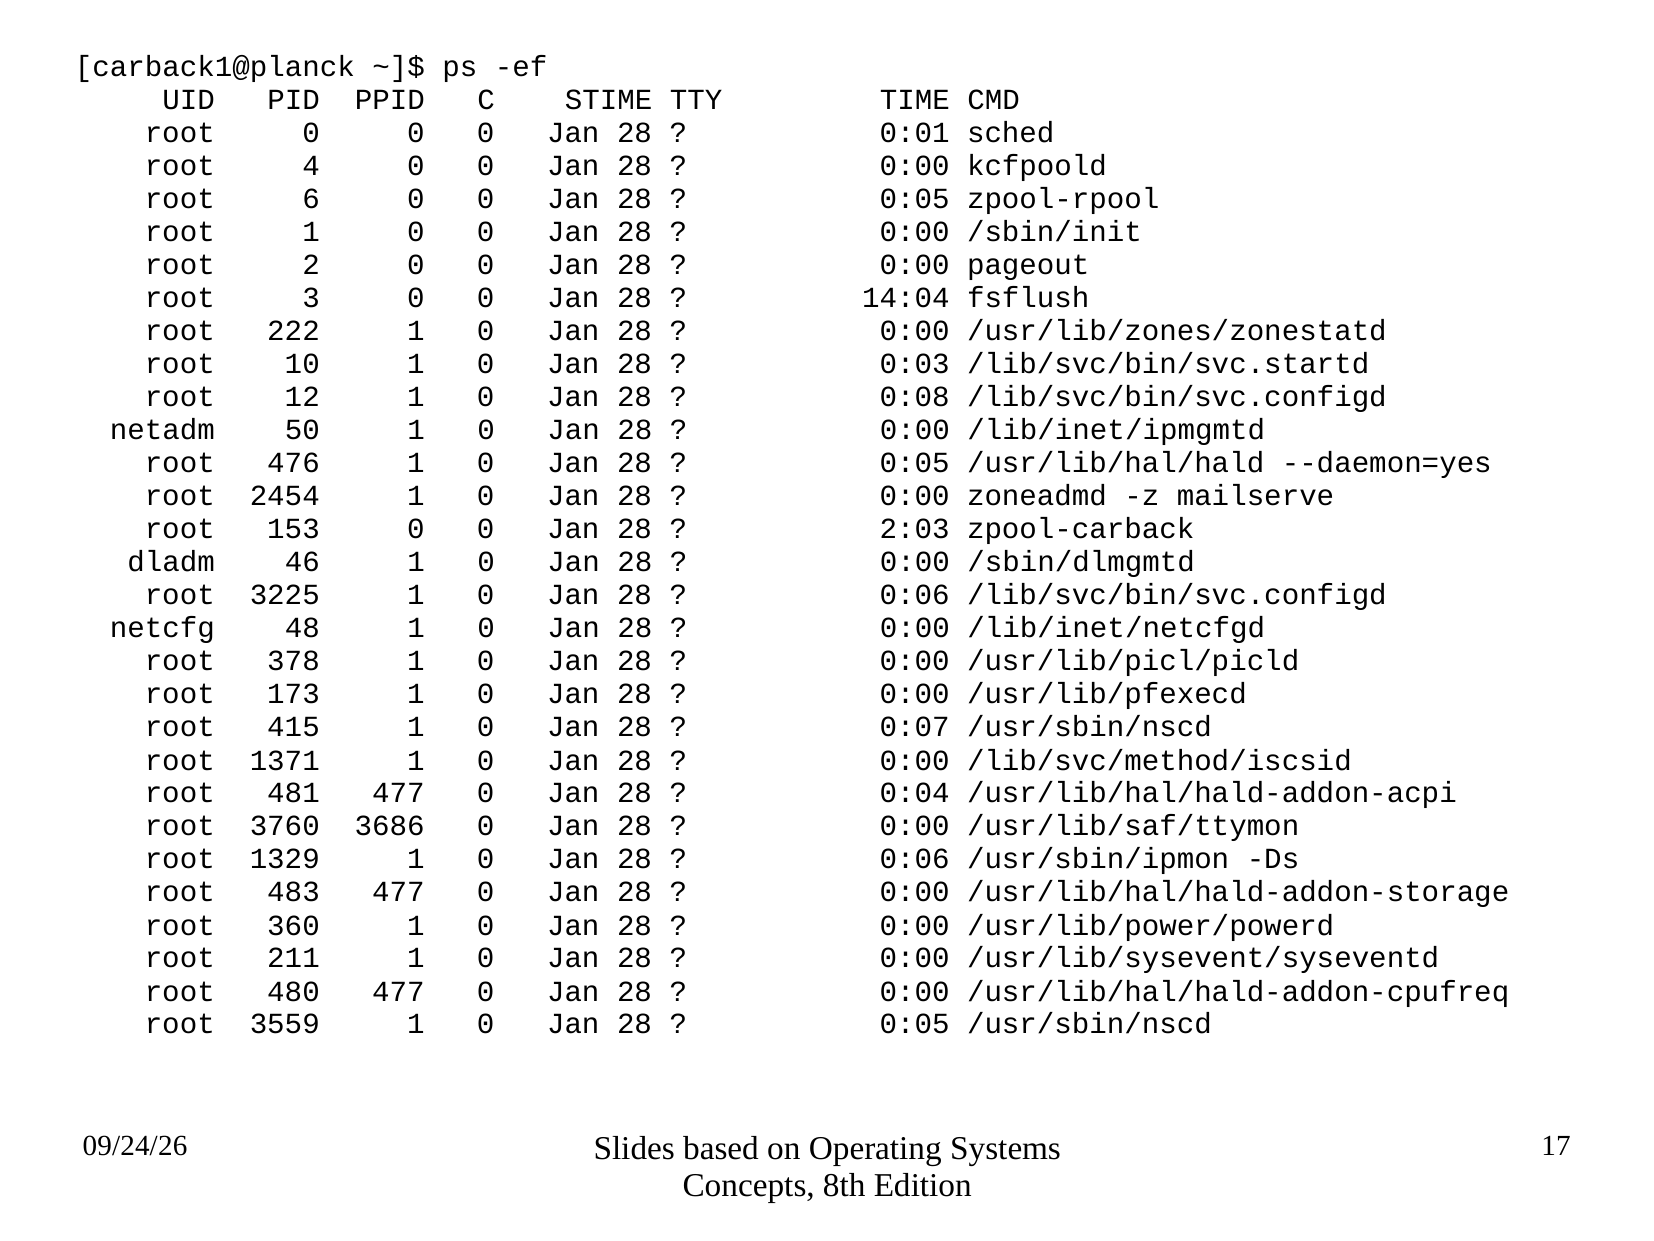

[carback1@planck ~]$ ps -ef
 UID PID PPID C STIME TTY TIME CMD
 root 0 0 0 Jan 28 ? 0:01 sched
 root 4 0 0 Jan 28 ? 0:00 kcfpoold
 root 6 0 0 Jan 28 ? 0:05 zpool-rpool
 root 1 0 0 Jan 28 ? 0:00 /sbin/init
 root 2 0 0 Jan 28 ? 0:00 pageout
 root 3 0 0 Jan 28 ? 14:04 fsflush
 root 222 1 0 Jan 28 ? 0:00 /usr/lib/zones/zonestatd
 root 10 1 0 Jan 28 ? 0:03 /lib/svc/bin/svc.startd
 root 12 1 0 Jan 28 ? 0:08 /lib/svc/bin/svc.configd
 netadm 50 1 0 Jan 28 ? 0:00 /lib/inet/ipmgmtd
 root 476 1 0 Jan 28 ? 0:05 /usr/lib/hal/hald --daemon=yes
 root 2454 1 0 Jan 28 ? 0:00 zoneadmd -z mailserve
 root 153 0 0 Jan 28 ? 2:03 zpool-carback
 dladm 46 1 0 Jan 28 ? 0:00 /sbin/dlmgmtd
 root 3225 1 0 Jan 28 ? 0:06 /lib/svc/bin/svc.configd
 netcfg 48 1 0 Jan 28 ? 0:00 /lib/inet/netcfgd
 root 378 1 0 Jan 28 ? 0:00 /usr/lib/picl/picld
 root 173 1 0 Jan 28 ? 0:00 /usr/lib/pfexecd
 root 415 1 0 Jan 28 ? 0:07 /usr/sbin/nscd
 root 1371 1 0 Jan 28 ? 0:00 /lib/svc/method/iscsid
 root 481 477 0 Jan 28 ? 0:04 /usr/lib/hal/hald-addon-acpi
 root 3760 3686 0 Jan 28 ? 0:00 /usr/lib/saf/ttymon
 root 1329 1 0 Jan 28 ? 0:06 /usr/sbin/ipmon -Ds
 root 483 477 0 Jan 28 ? 0:00 /usr/lib/hal/hald-addon-storage
 root 360 1 0 Jan 28 ? 0:00 /usr/lib/power/powerd
 root 211 1 0 Jan 28 ? 0:00 /usr/lib/sysevent/syseventd
 root 480 477 0 Jan 28 ? 0:00 /usr/lib/hal/hald-addon-cpufreq
 root 3559 1 0 Jan 28 ? 0:05 /usr/sbin/nscd
17